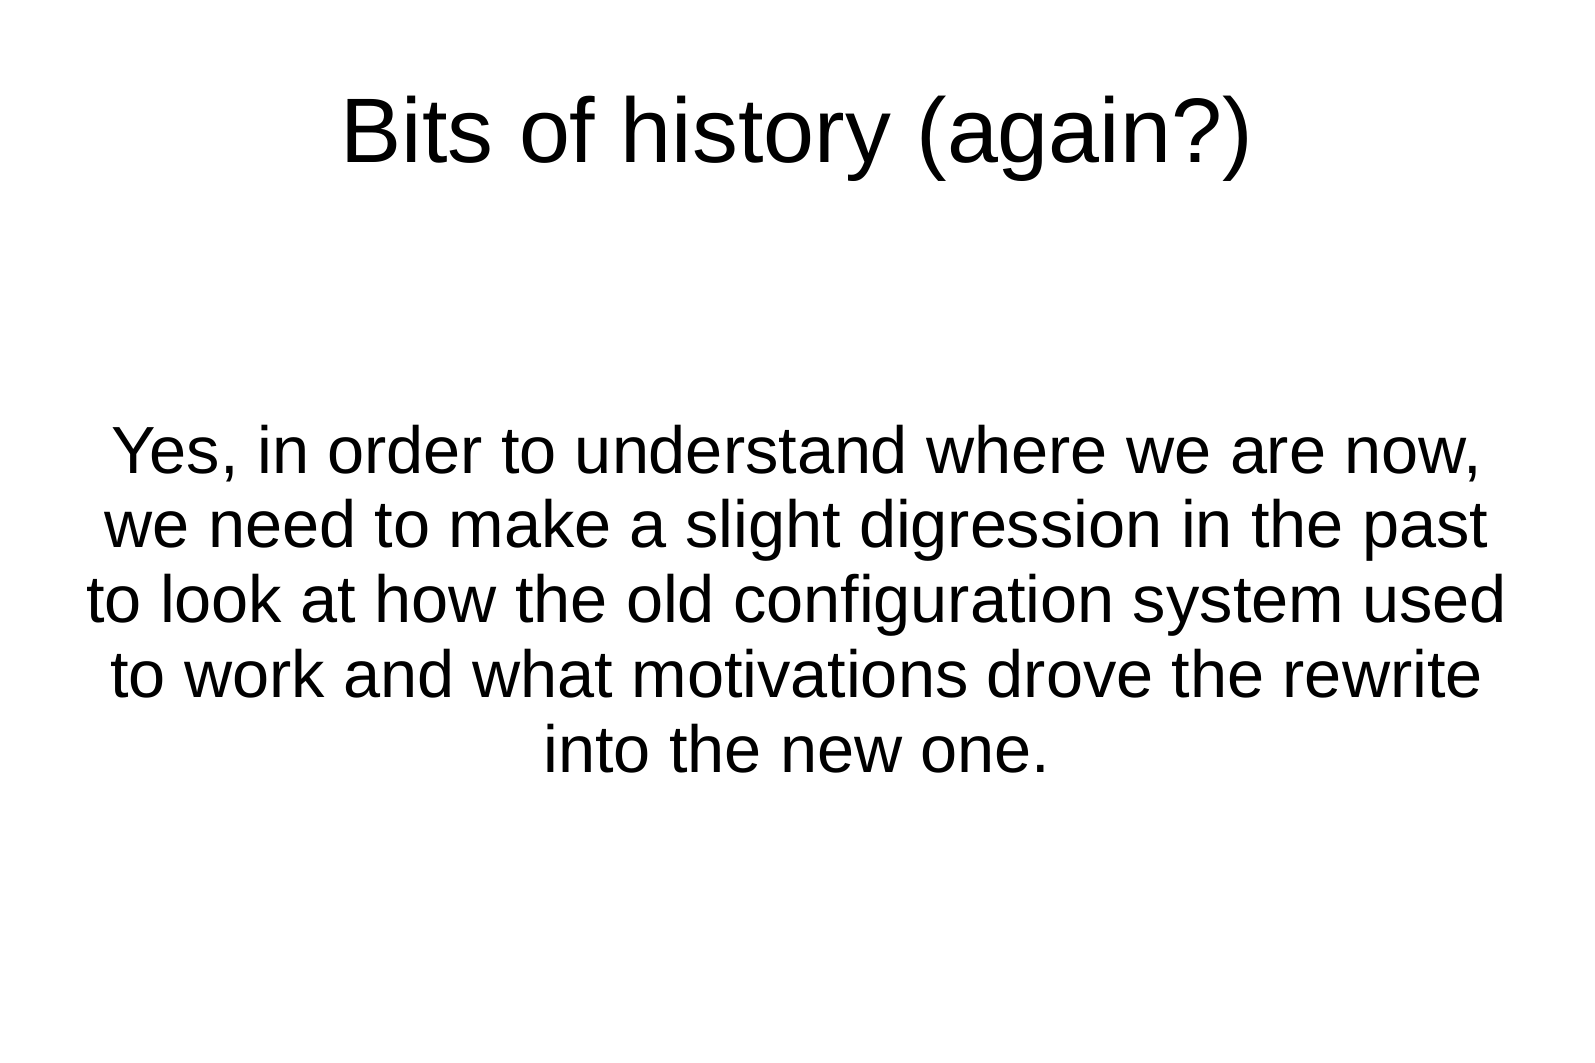

Bits of history (again?)
# Yes, in order to understand where we are now, we need to make a slight digression in the past to look at how the old configuration system used to work and what motivations drove the rewrite into the new one.